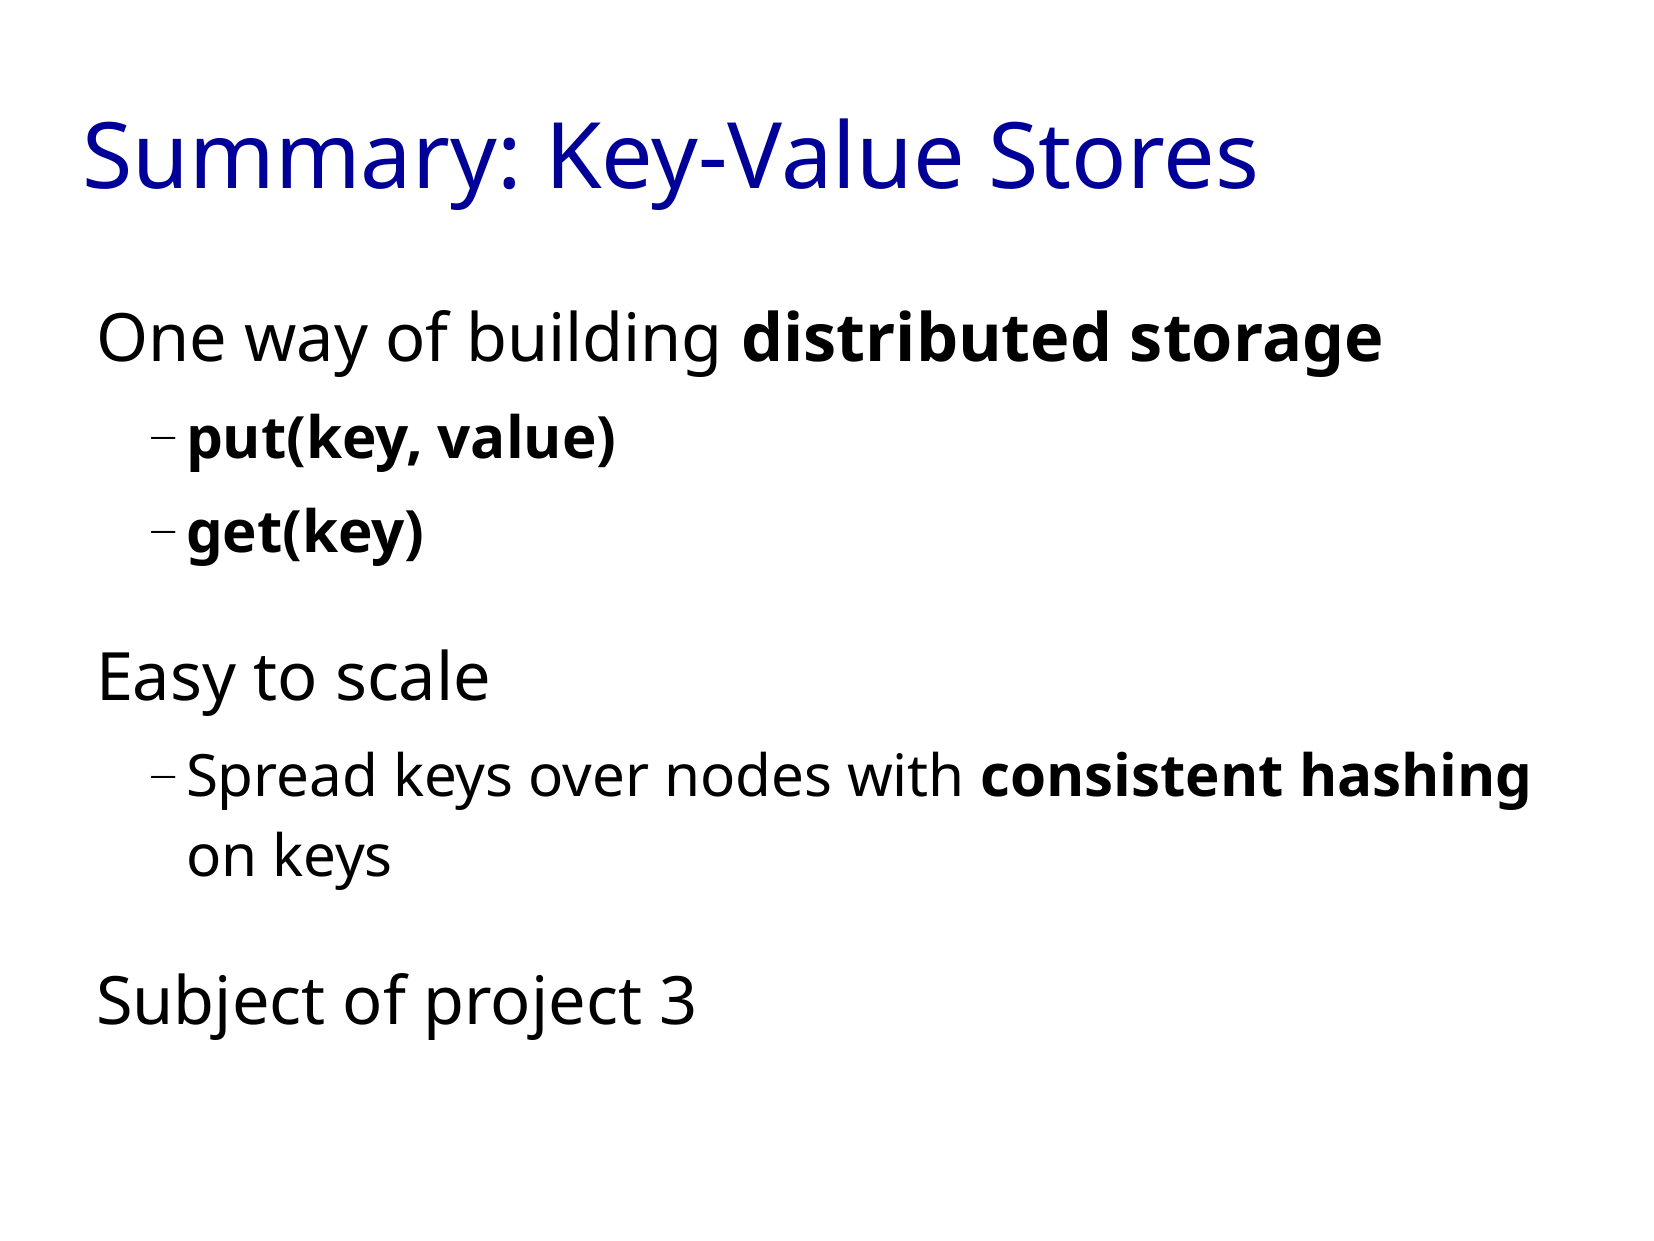

# Summary: Key-Value Stores
One way of building distributed storage
put(key, value)
get(key)
Easy to scale
Spread keys over nodes with consistent hashing on keys
Subject of project 3